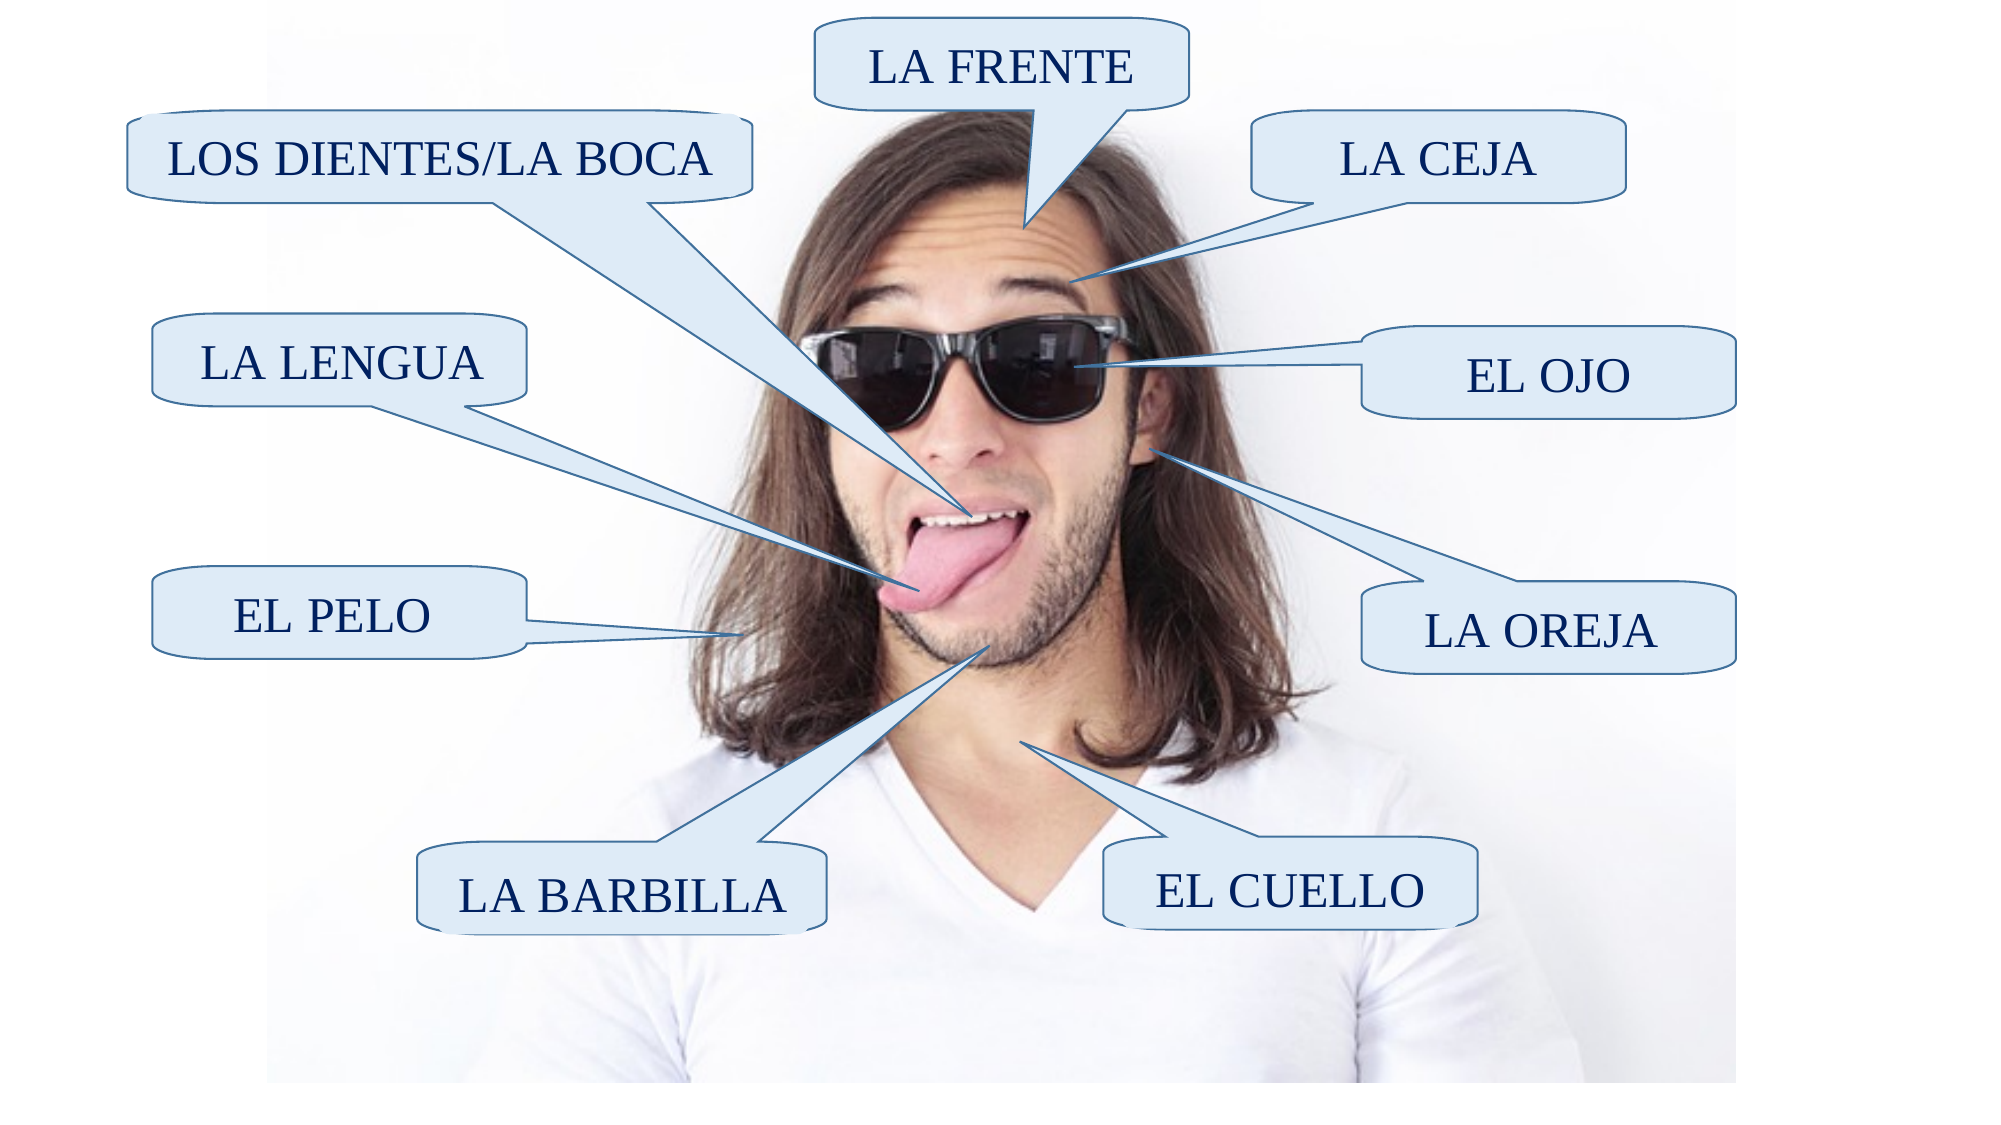

4.
LA FRENTE
3.
5.
LOS DIENTES/LA BOCA
LA CEJA
2.
LA LENGUA
6.
EL OJO
1.
EL PELO
7.
LA OREJA
8.
9.
EL CUELLO
LA BARBILLA